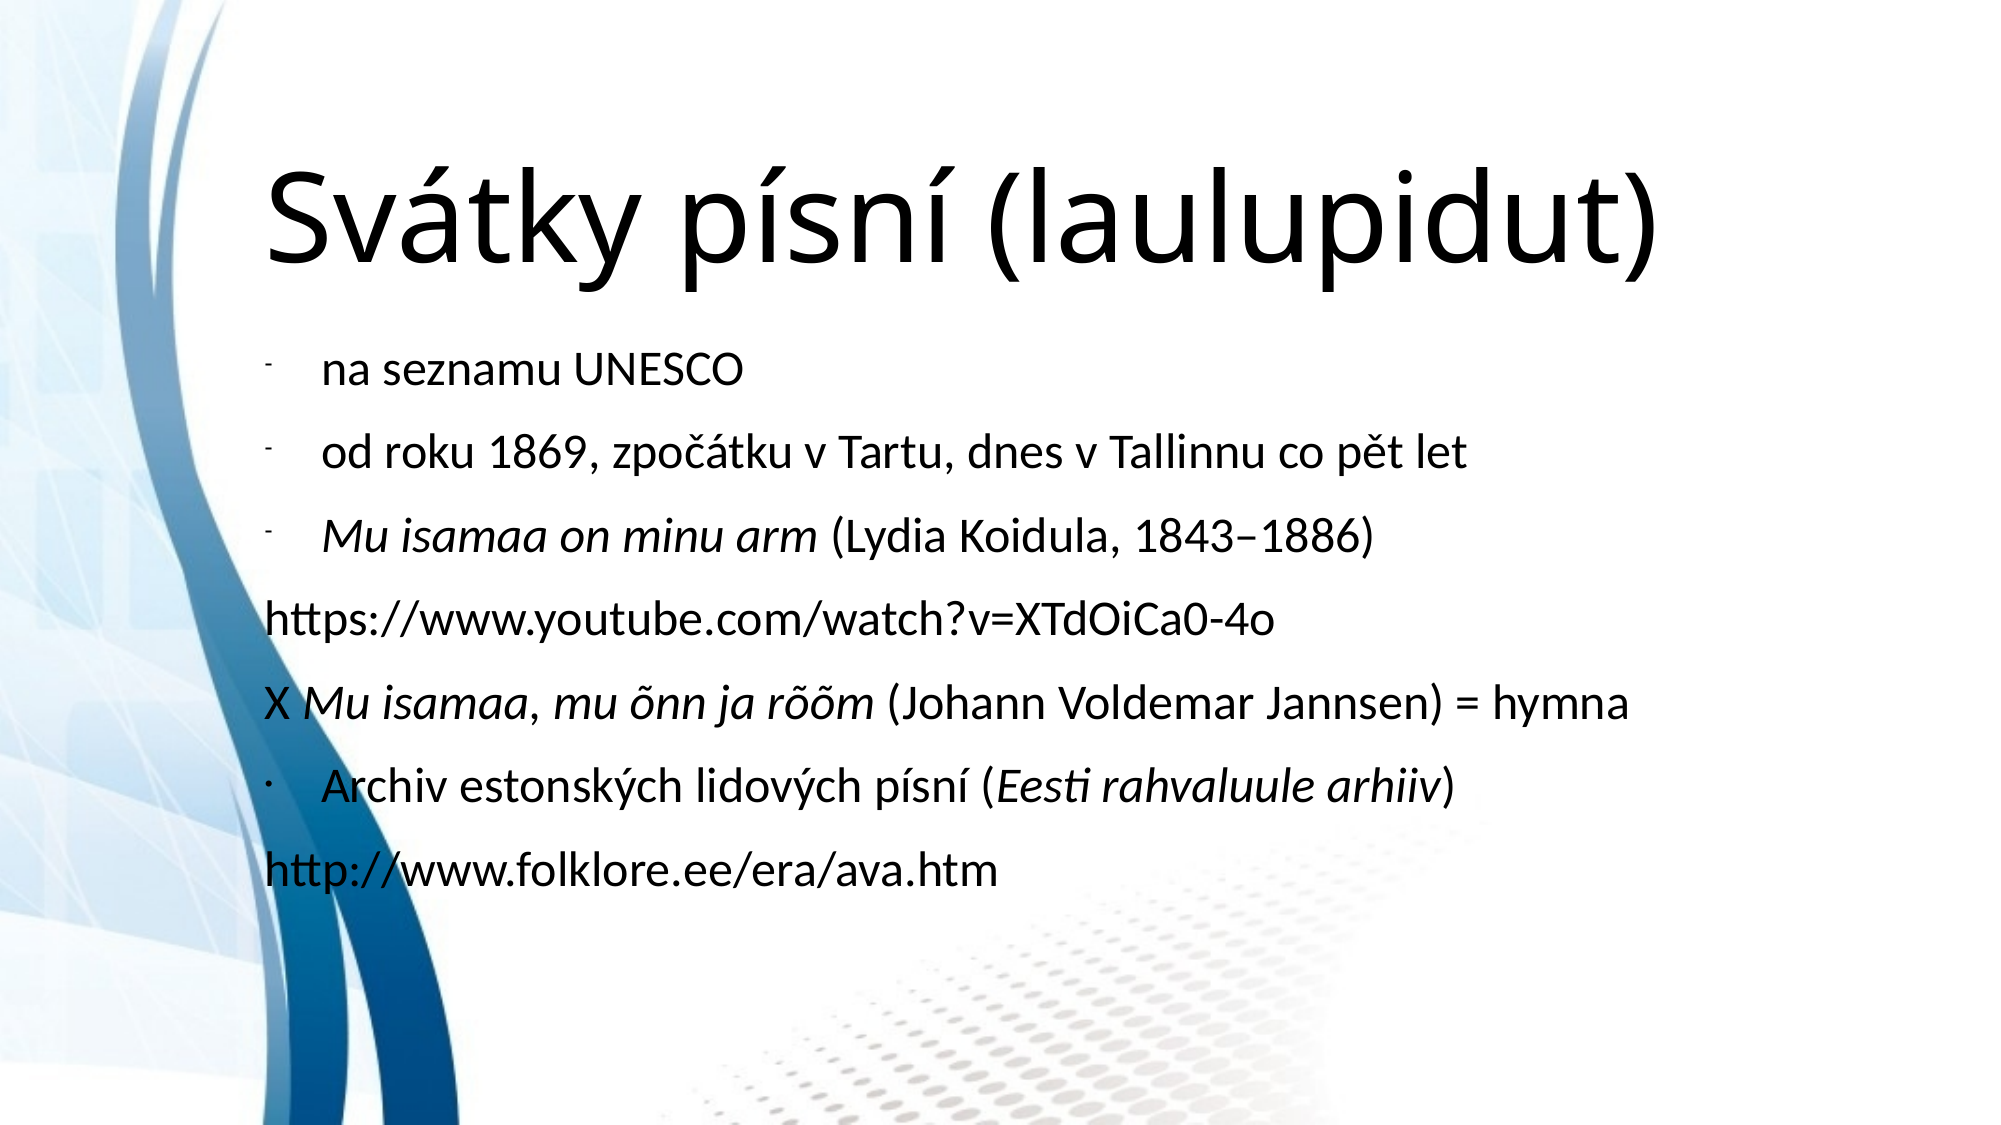

# Svátky písní (laulupidut)
na seznamu UNESCO
od roku 1869, zpočátku v Tartu, dnes v Tallinnu co pět let
Mu isamaa on minu arm (Lydia Koidula, 1843–1886)
https://www.youtube.com/watch?v=XTdOiCa0-4o
X Mu isamaa, mu õnn ja rõõm (Johann Voldemar Jannsen) = hymna
Archiv estonských lidových písní (Eesti rahvaluule arhiiv)
http://www.folklore.ee/era/ava.htm